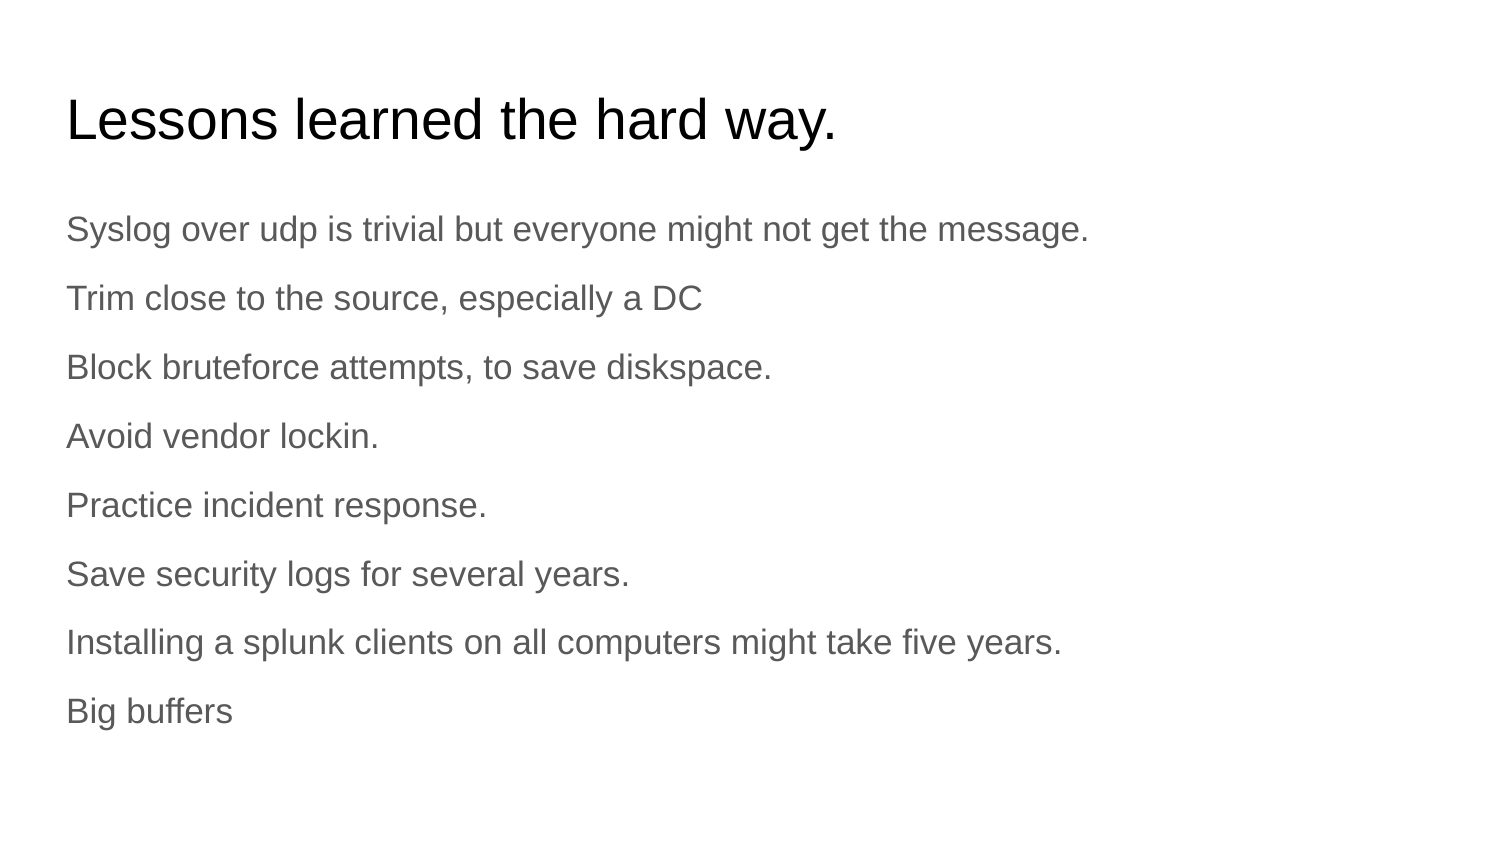

# Lessons learned the hard way.
Syslog over udp is trivial but everyone might not get the message.
Trim close to the source, especially a DC
Block bruteforce attempts, to save diskspace.
Avoid vendor lockin.
Practice incident response.
Save security logs for several years.
Installing a splunk clients on all computers might take five years.
Big buffers